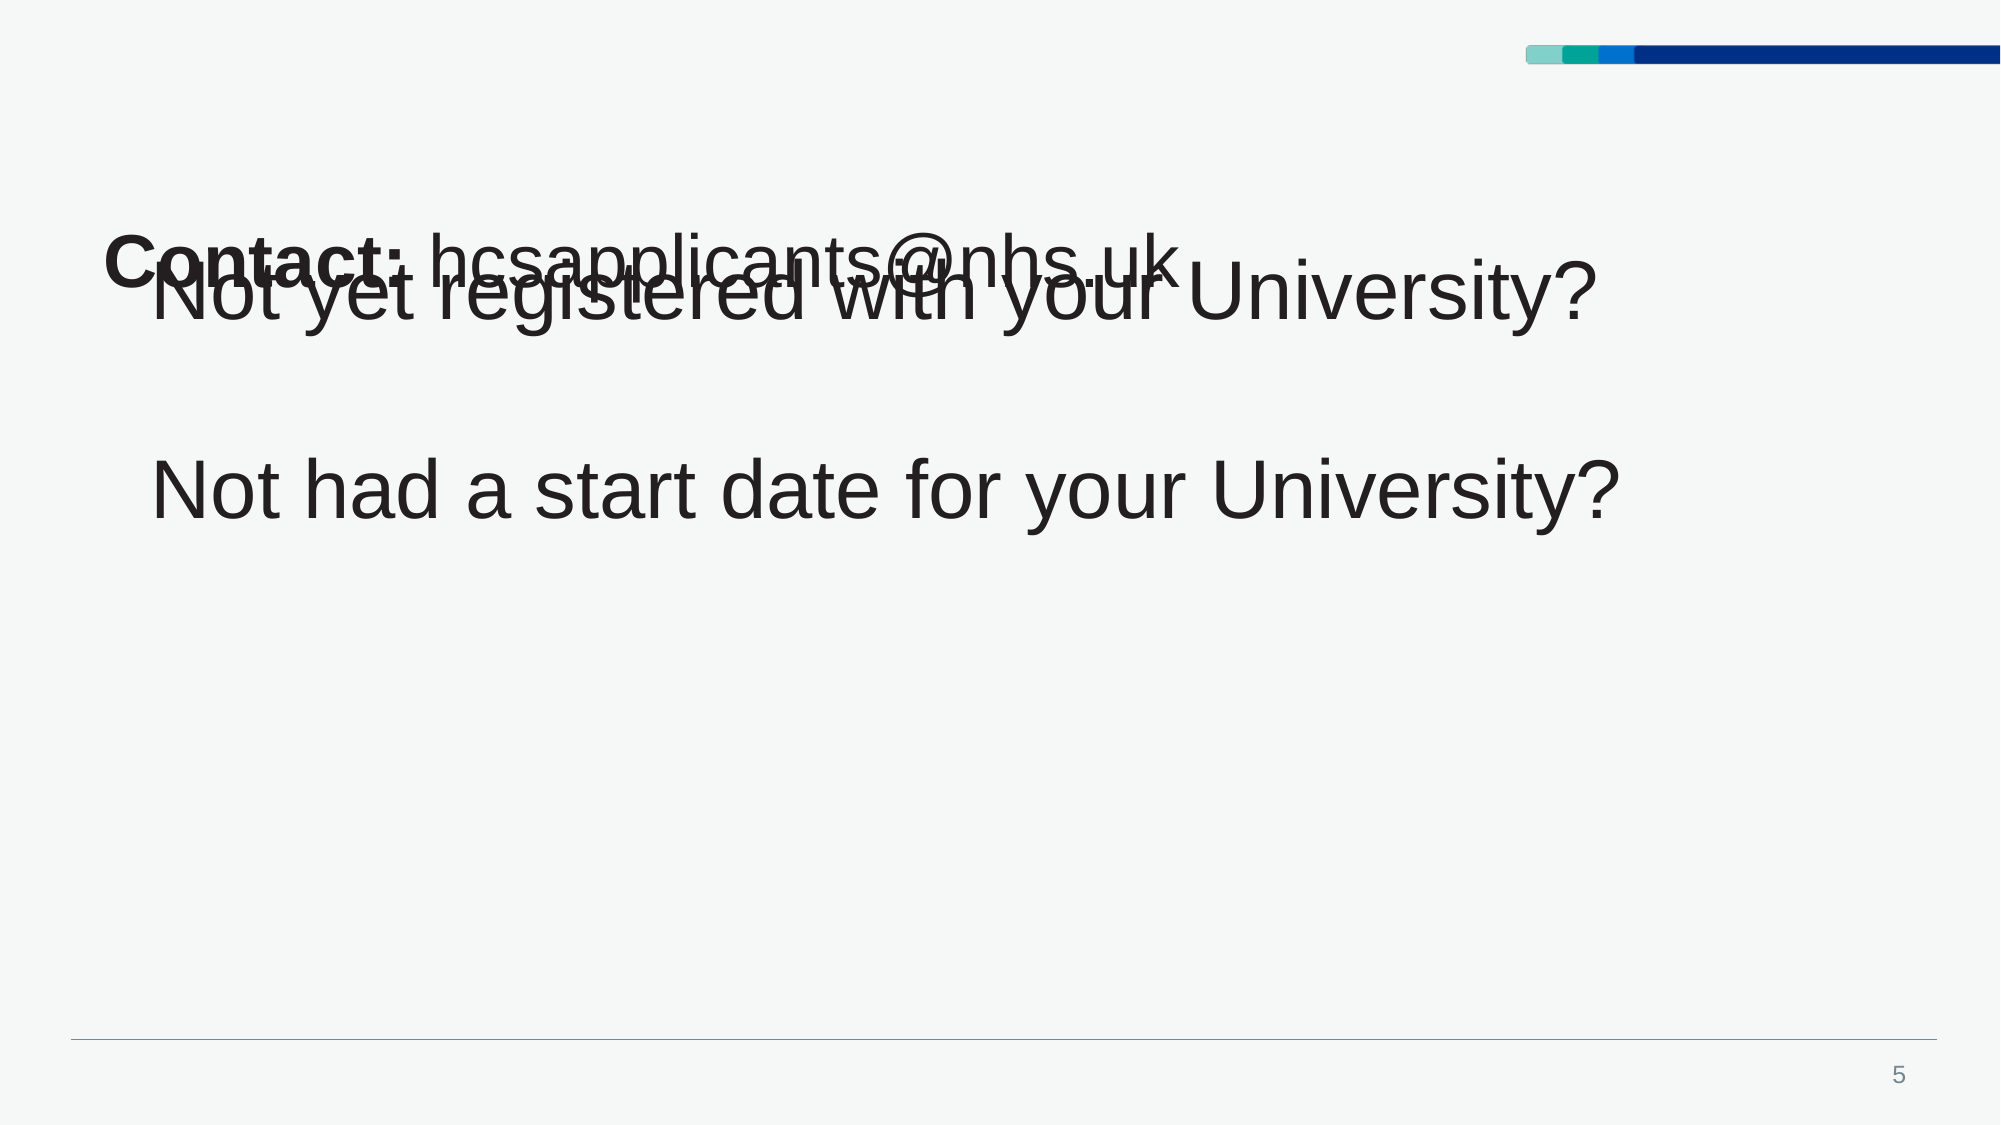

# Contact: hcsapplicants@nhs.uk
Not yet registered with your University?
Not had a start date for your University?